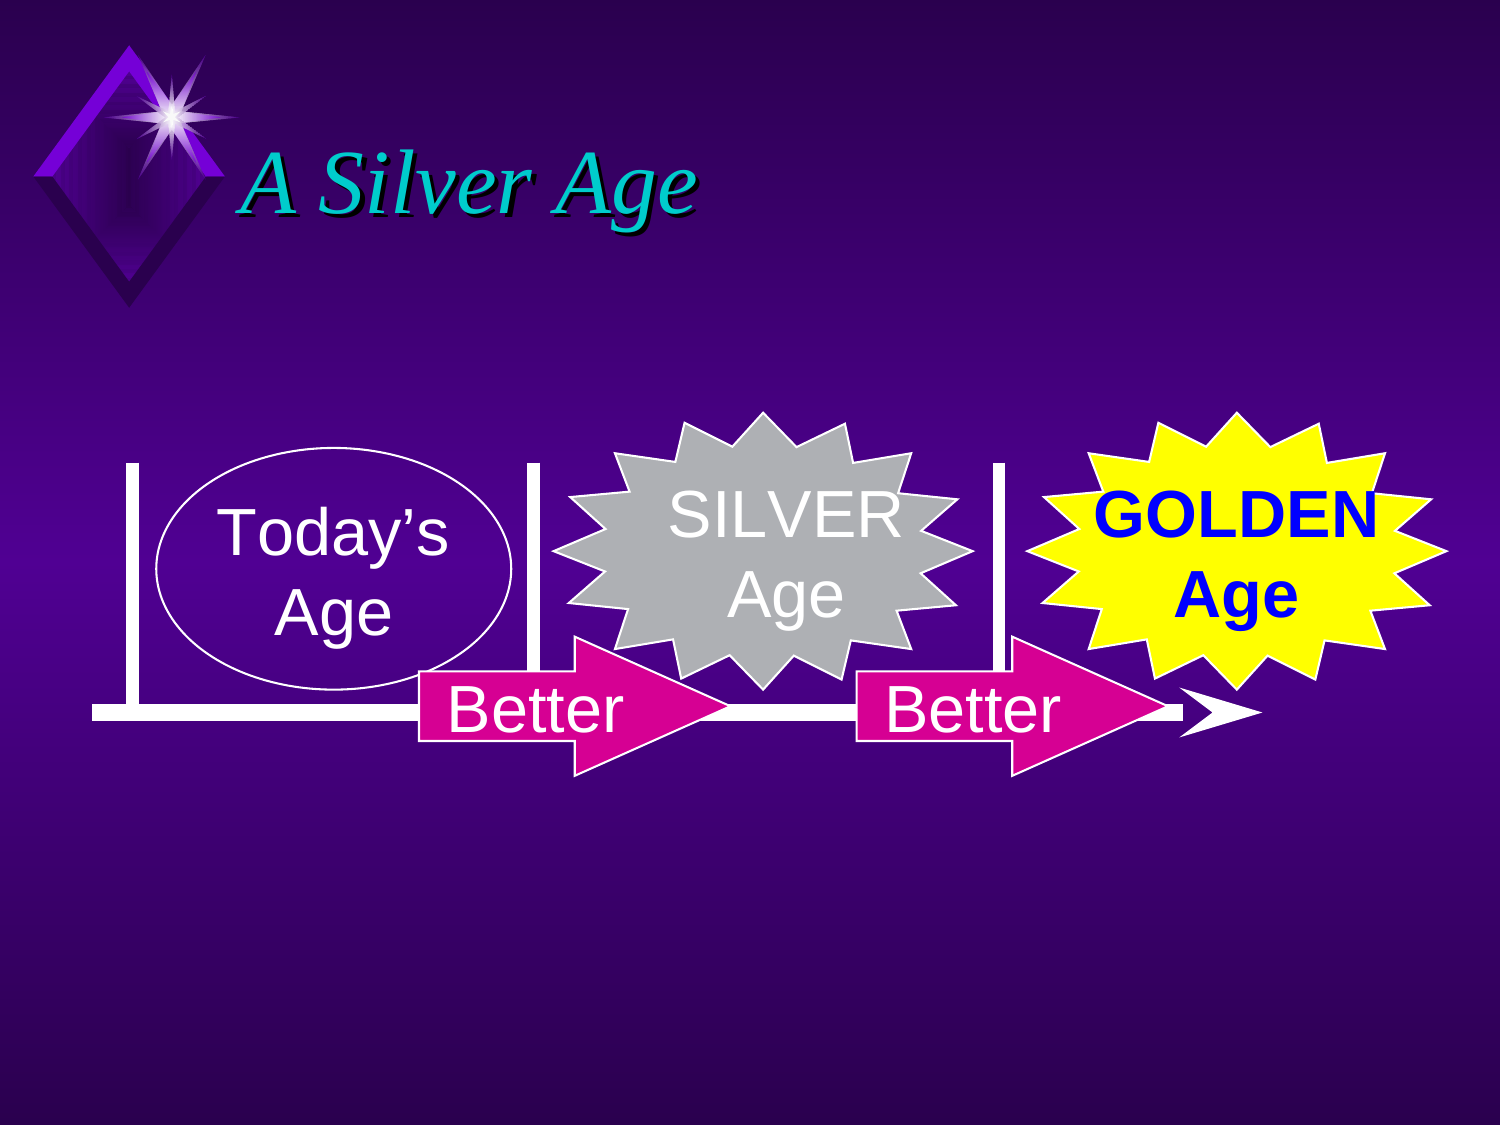

# A Silver Age
SILVER
Age
Better
Better
GOLDEN
Age
Today’s
Age